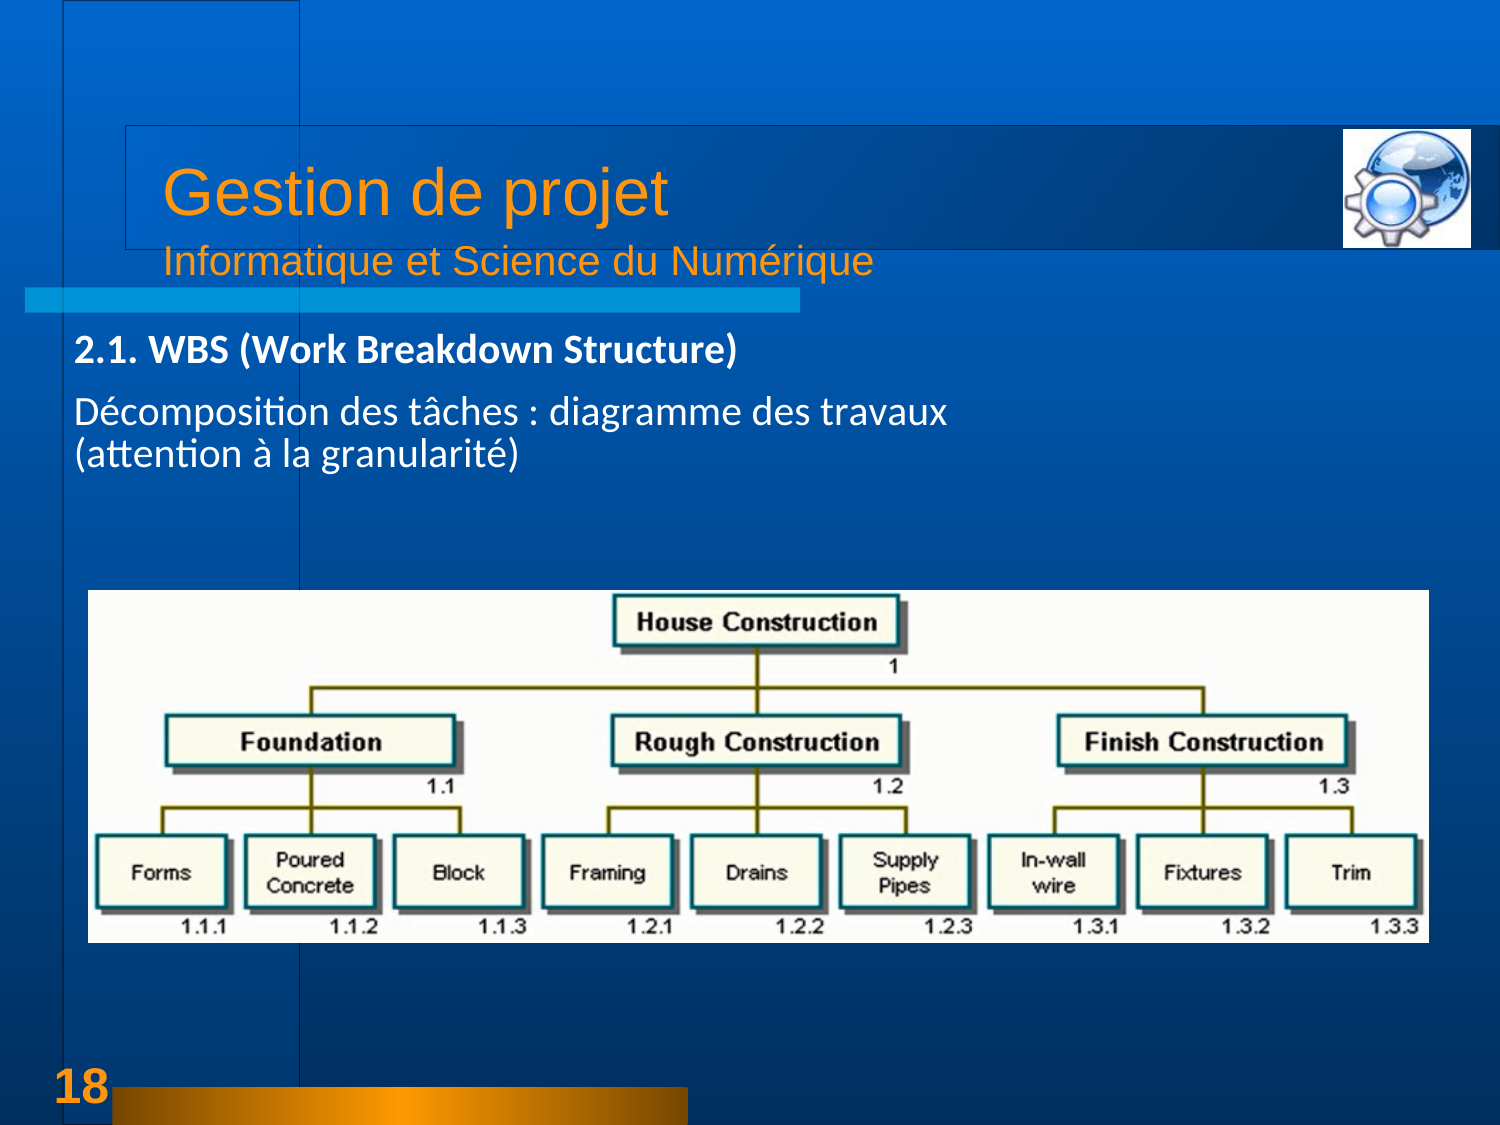

2.1. WBS (Work Breakdown Structure)
Décomposition des tâches : diagramme des travaux
(attention à la granularité)